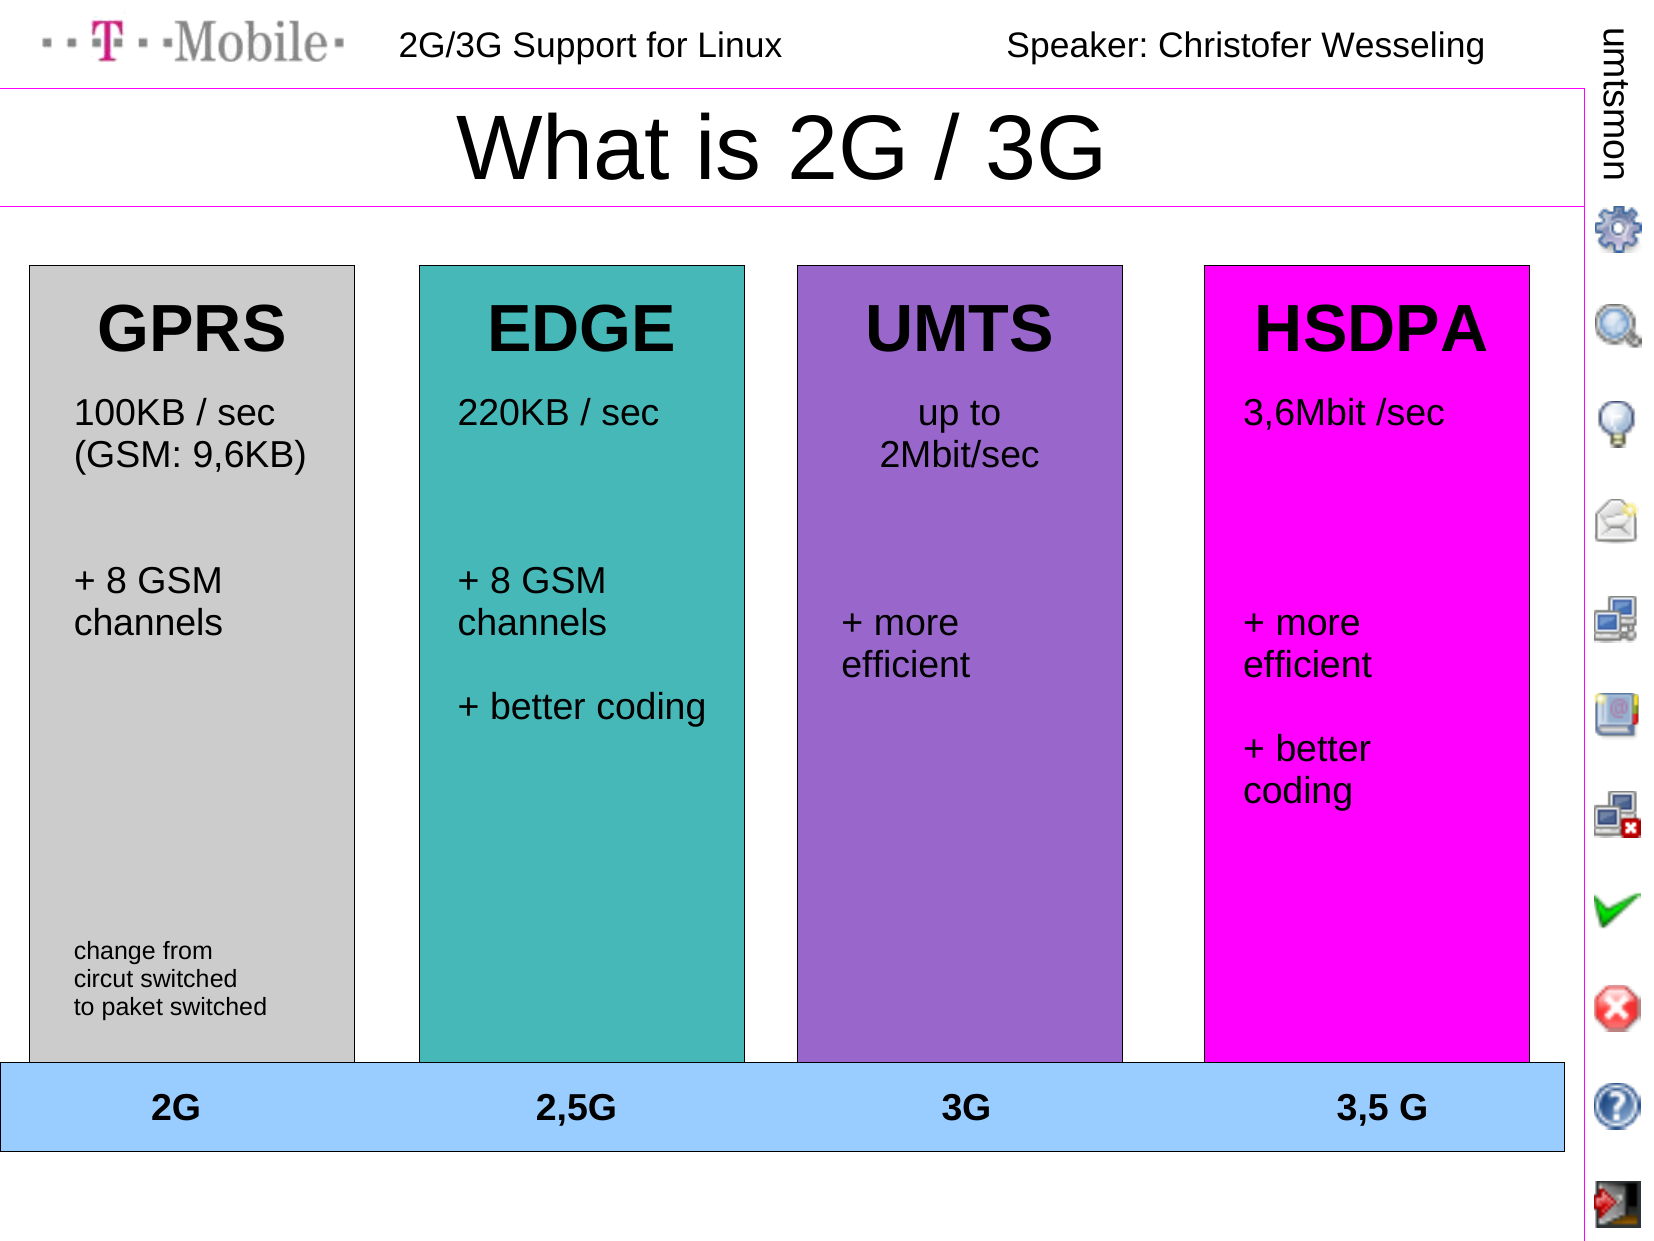

GP
# What is 2G / 3G
GPRS
EDGE
UMTS
HSDPA
100KB / sec
(GSM: 9,6KB)
+ 8 GSM channels
change from
circut switched
to paket switched
220KB / sec
+ 8 GSM channels
+ better coding
up to 2Mbit/sec
+ more efficient
3,6Mbit /sec
+ more efficient
+ better coding
 2G 2,5G 3G 3,5 G